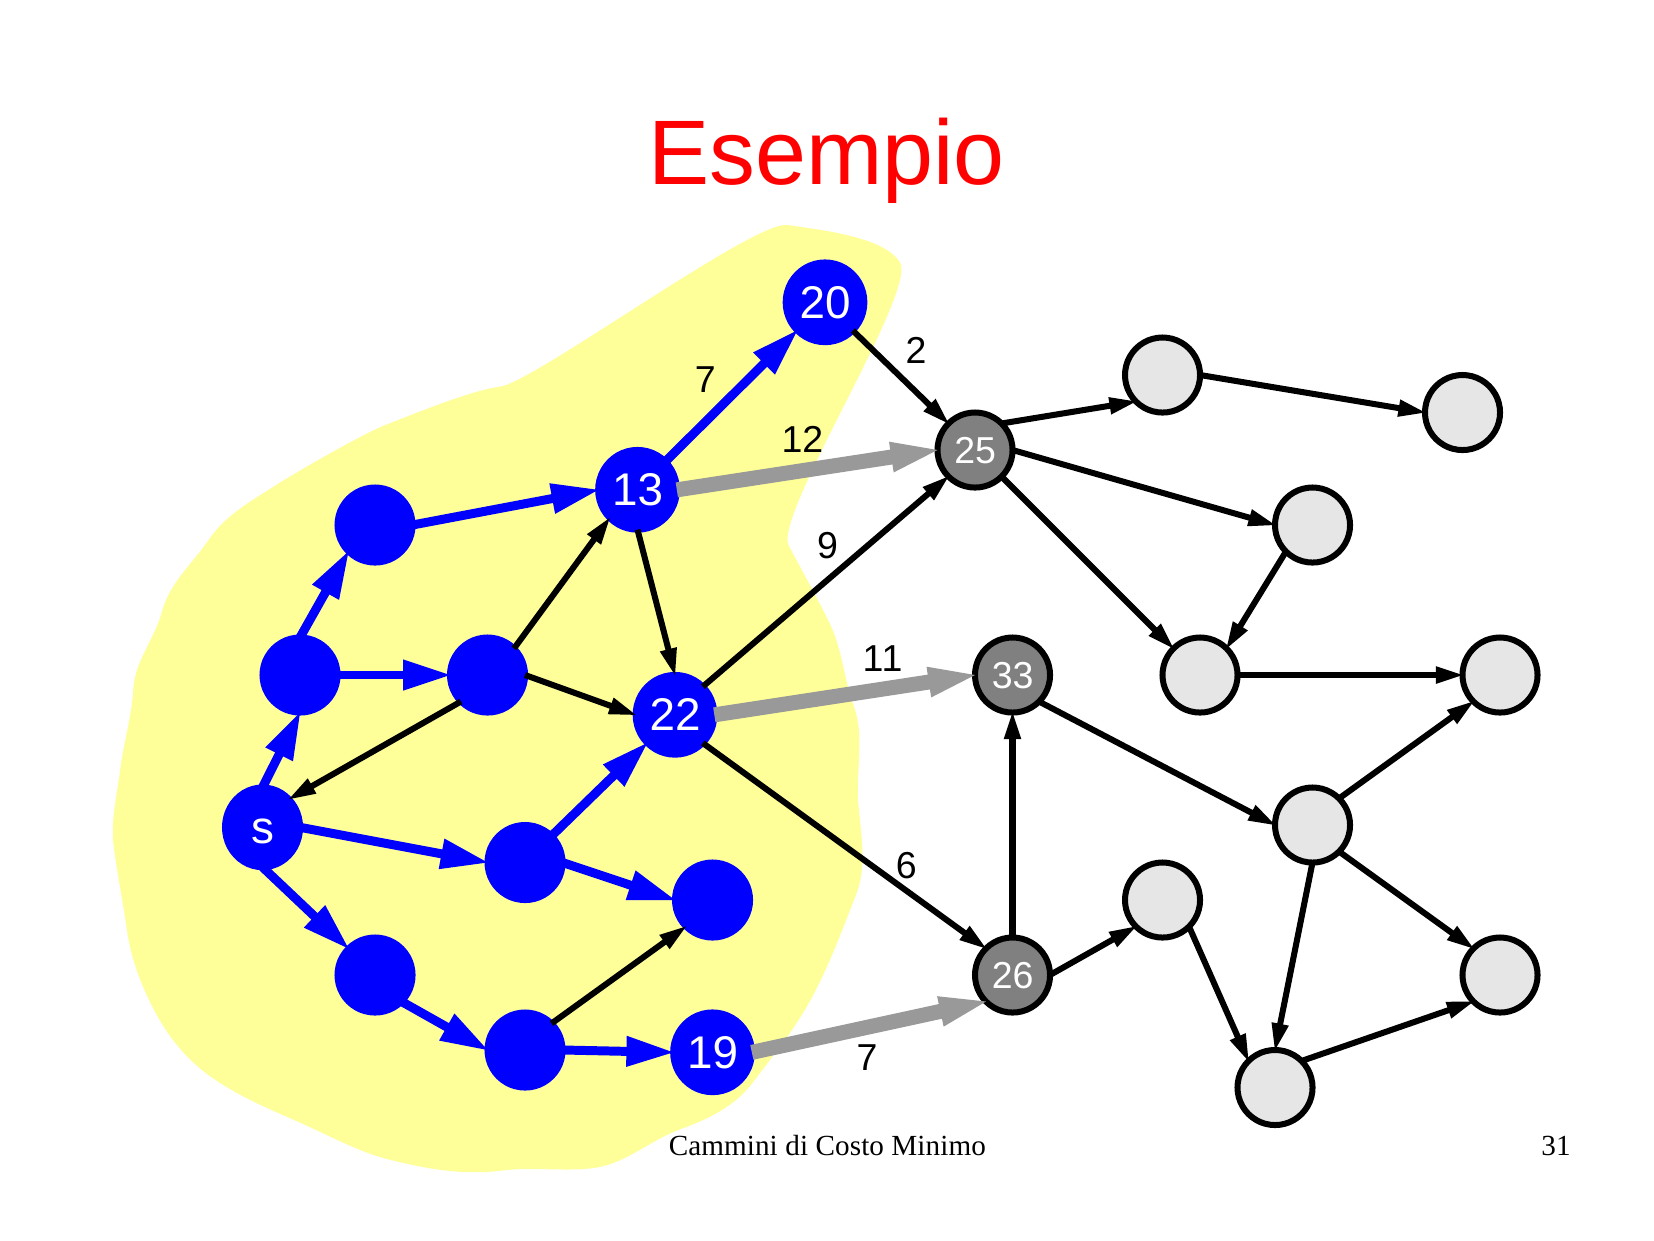

# Esempio
20
2
7
25
12
13
9
11
33
22
s
6
26
19
7
Cammini di Costo Minimo
31